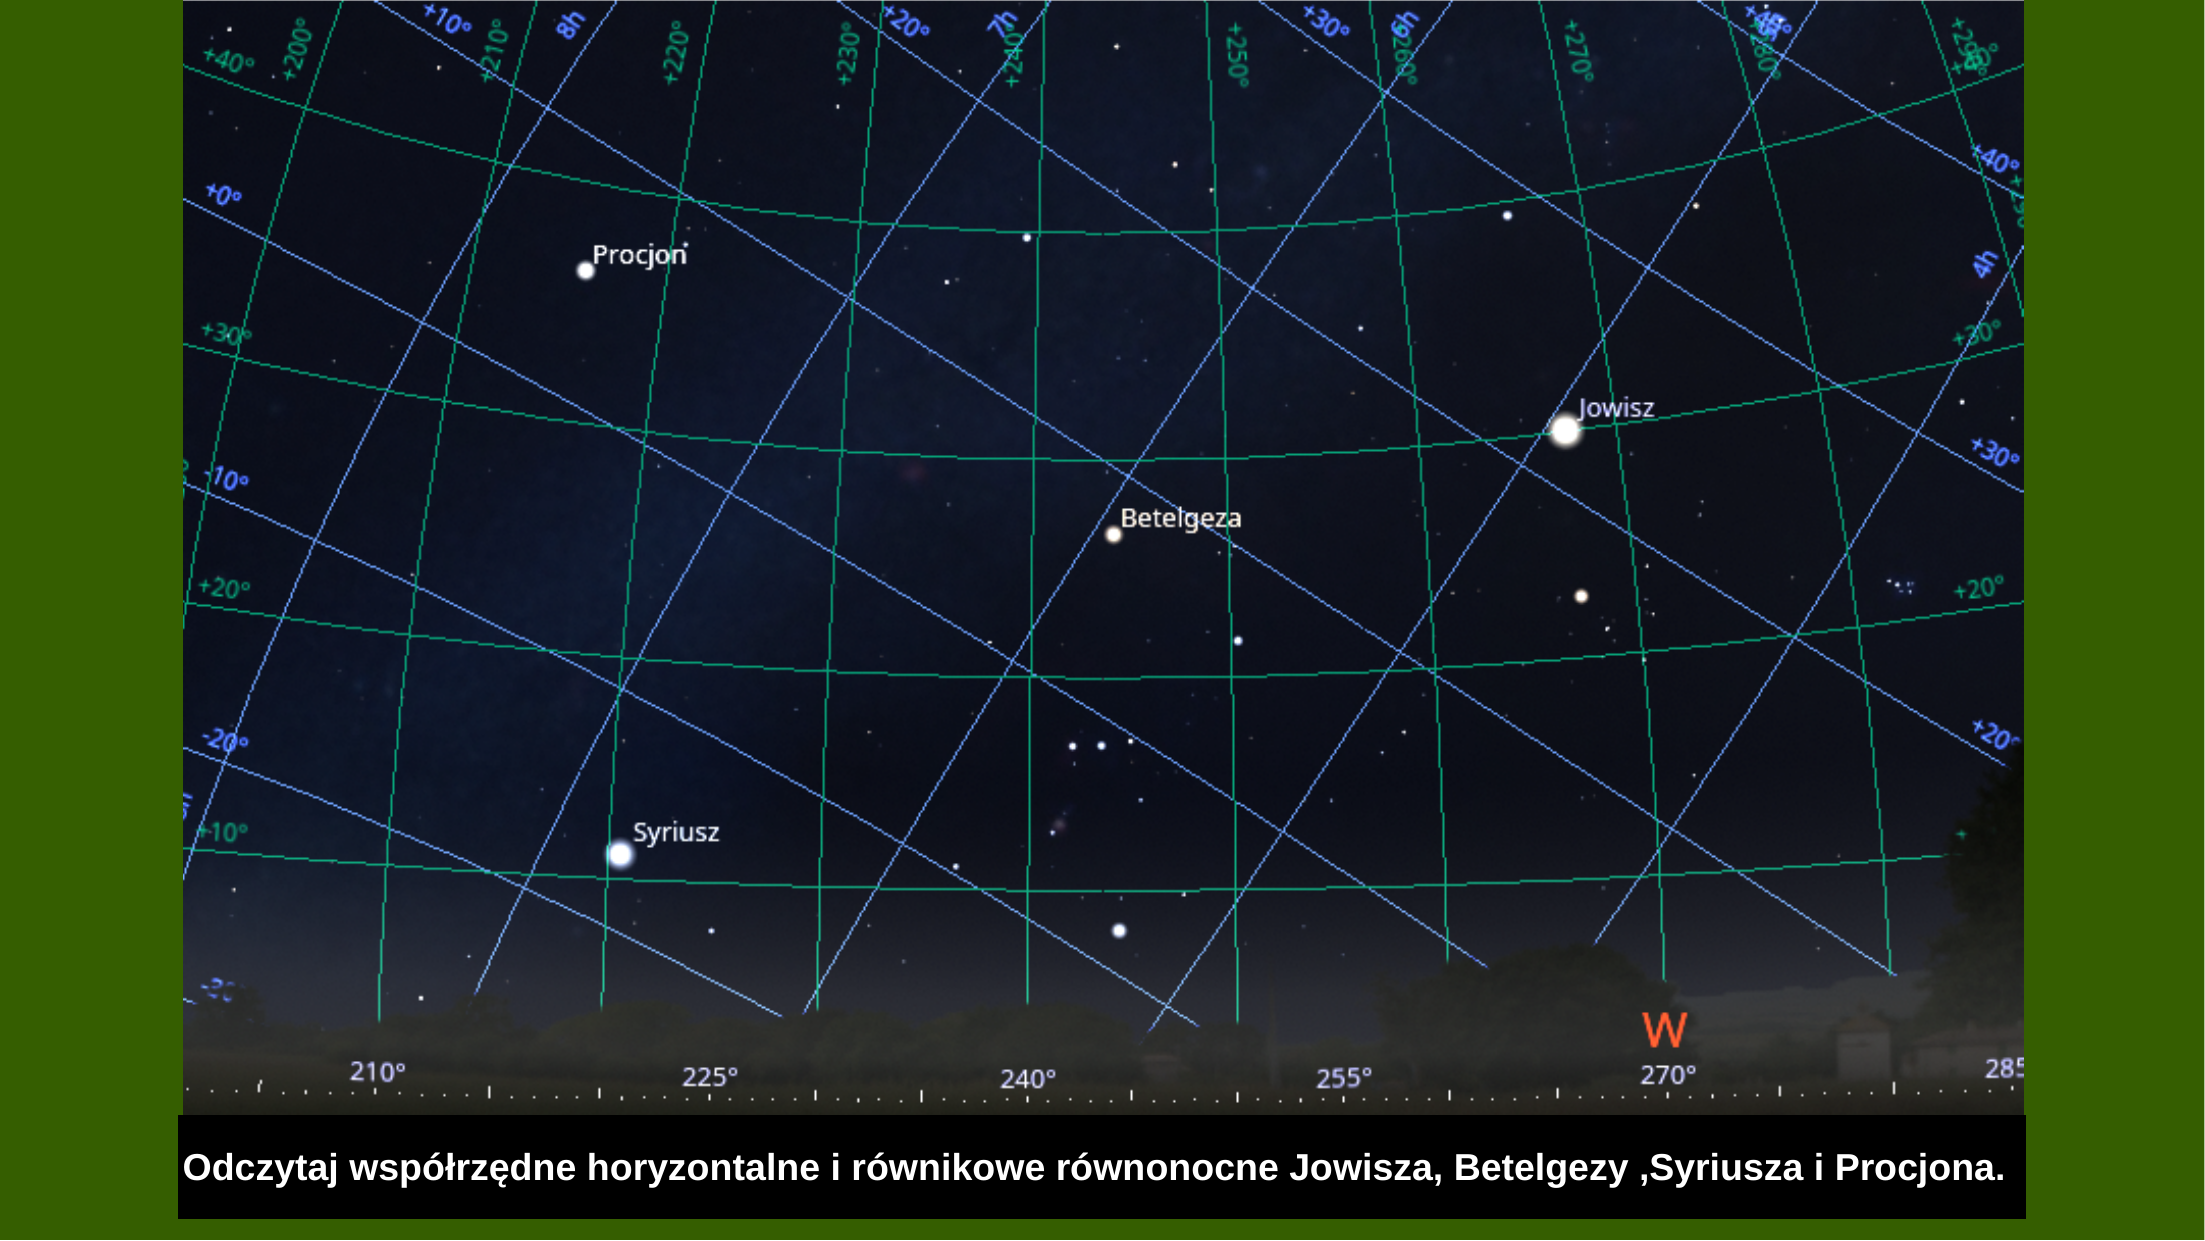

Odczytaj współrzędne horyzontalne i równikowe równonocne Jowisza, Betelgezy ,Syriusza i Procjona.